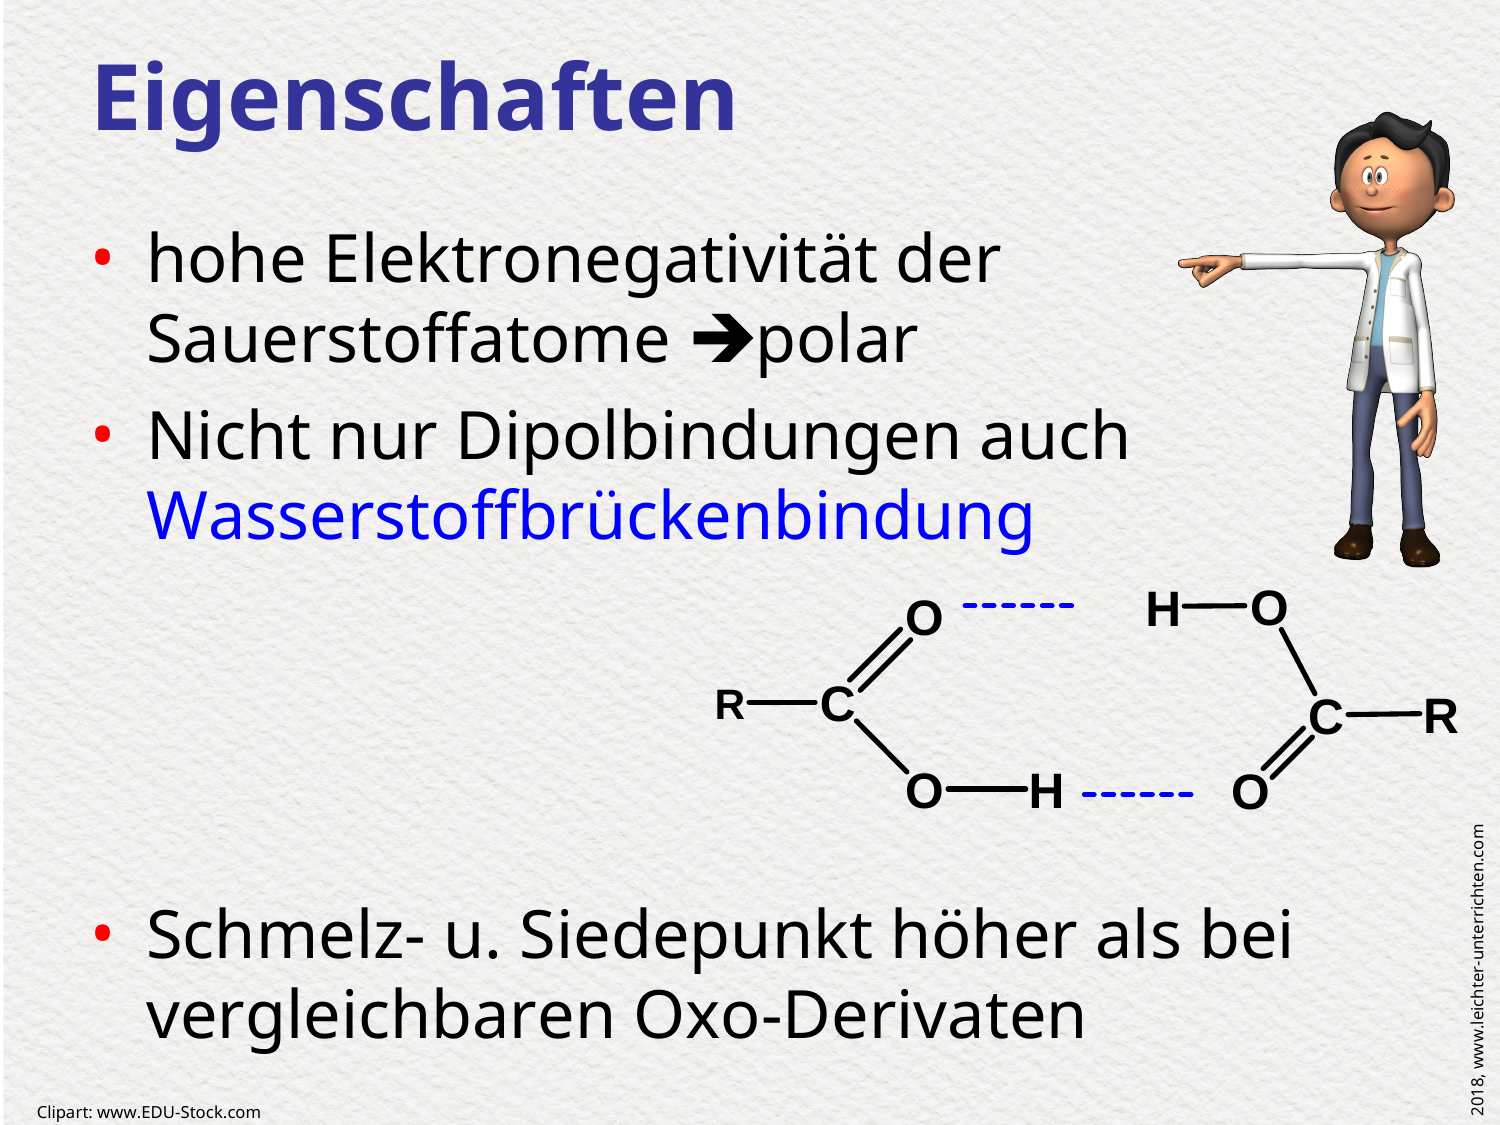

# Eigenschaften
hohe Elektronegativität der Sauerstoffatome polar
Nicht nur Dipolbindungen auch Wasserstoffbrückenbindung
Schmelz- u. Siedepunkt höher als bei vergleichbaren Oxo-Derivaten
Clipart: www.EDU-Stock.com